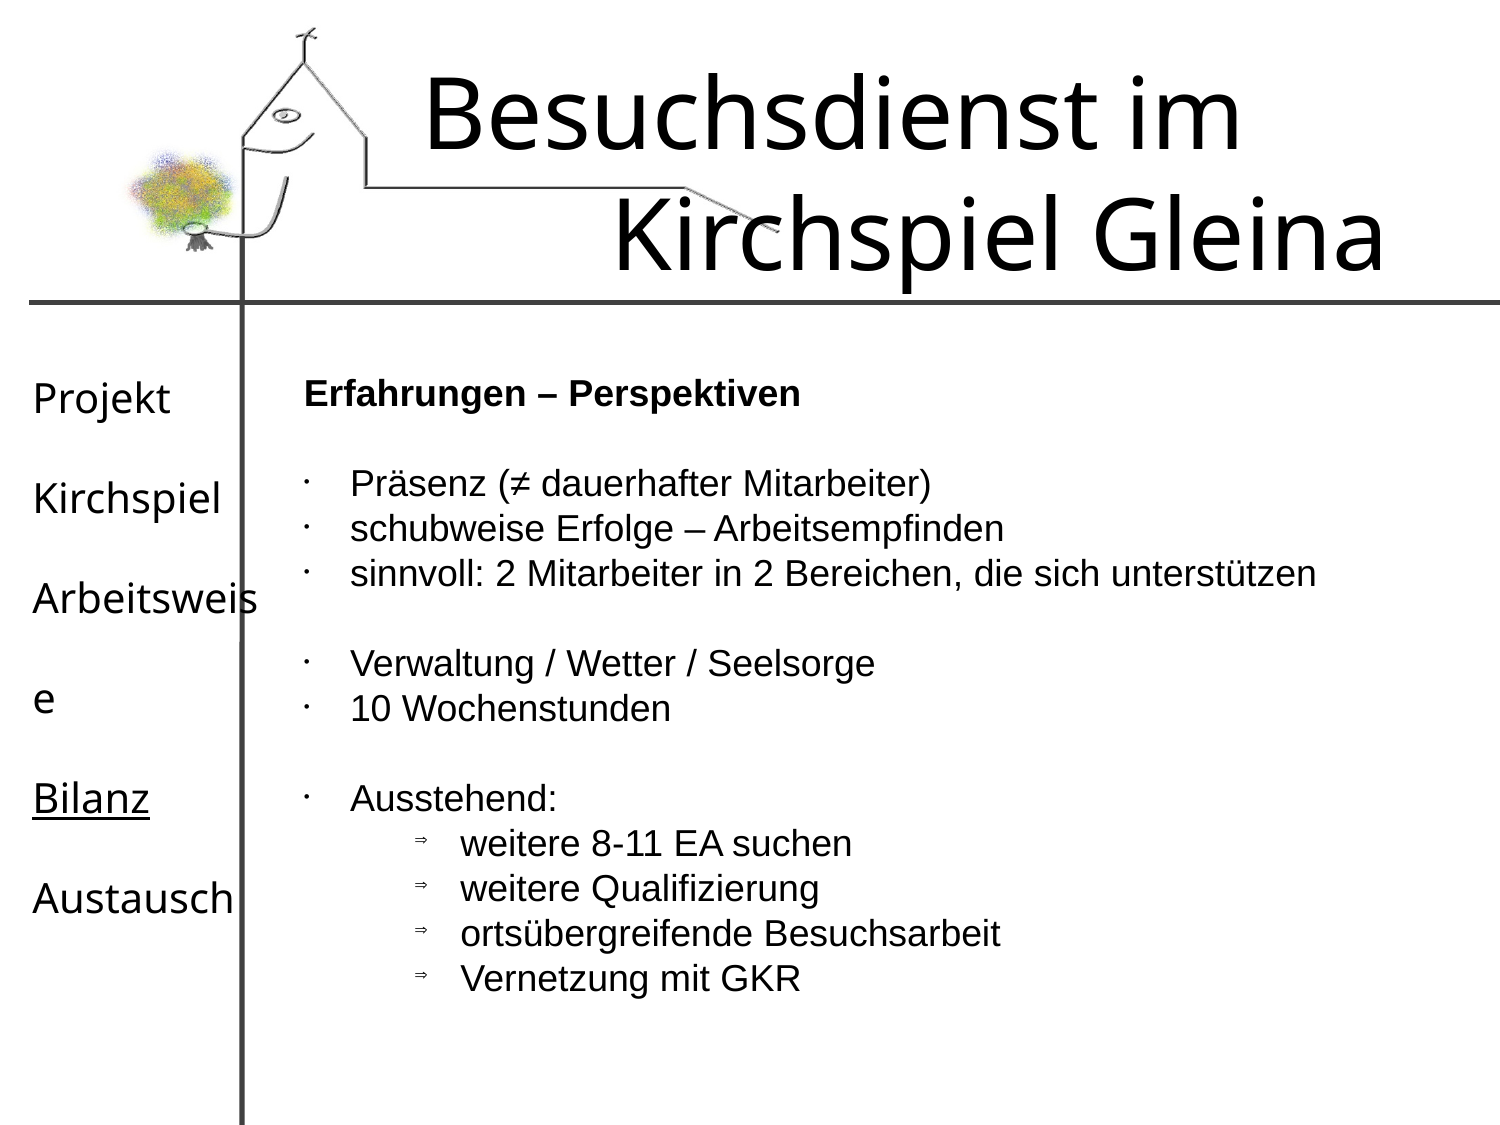

Projekt
Kirchspiel
Arbeitsweise
Bilanz
Austausch
Erfahrungen – Perspektiven
 Präsenz (≠ dauerhafter Mitarbeiter)
 schubweise Erfolge – Arbeitsempfinden
 sinnvoll: 2 Mitarbeiter in 2 Bereichen, die sich unterstützen
 Verwaltung / Wetter / Seelsorge
 10 Wochenstunden
 Ausstehend:
 weitere 8-11 EA suchen
 weitere Qualifizierung
 ortsübergreifende Besuchsarbeit
 Vernetzung mit GKR